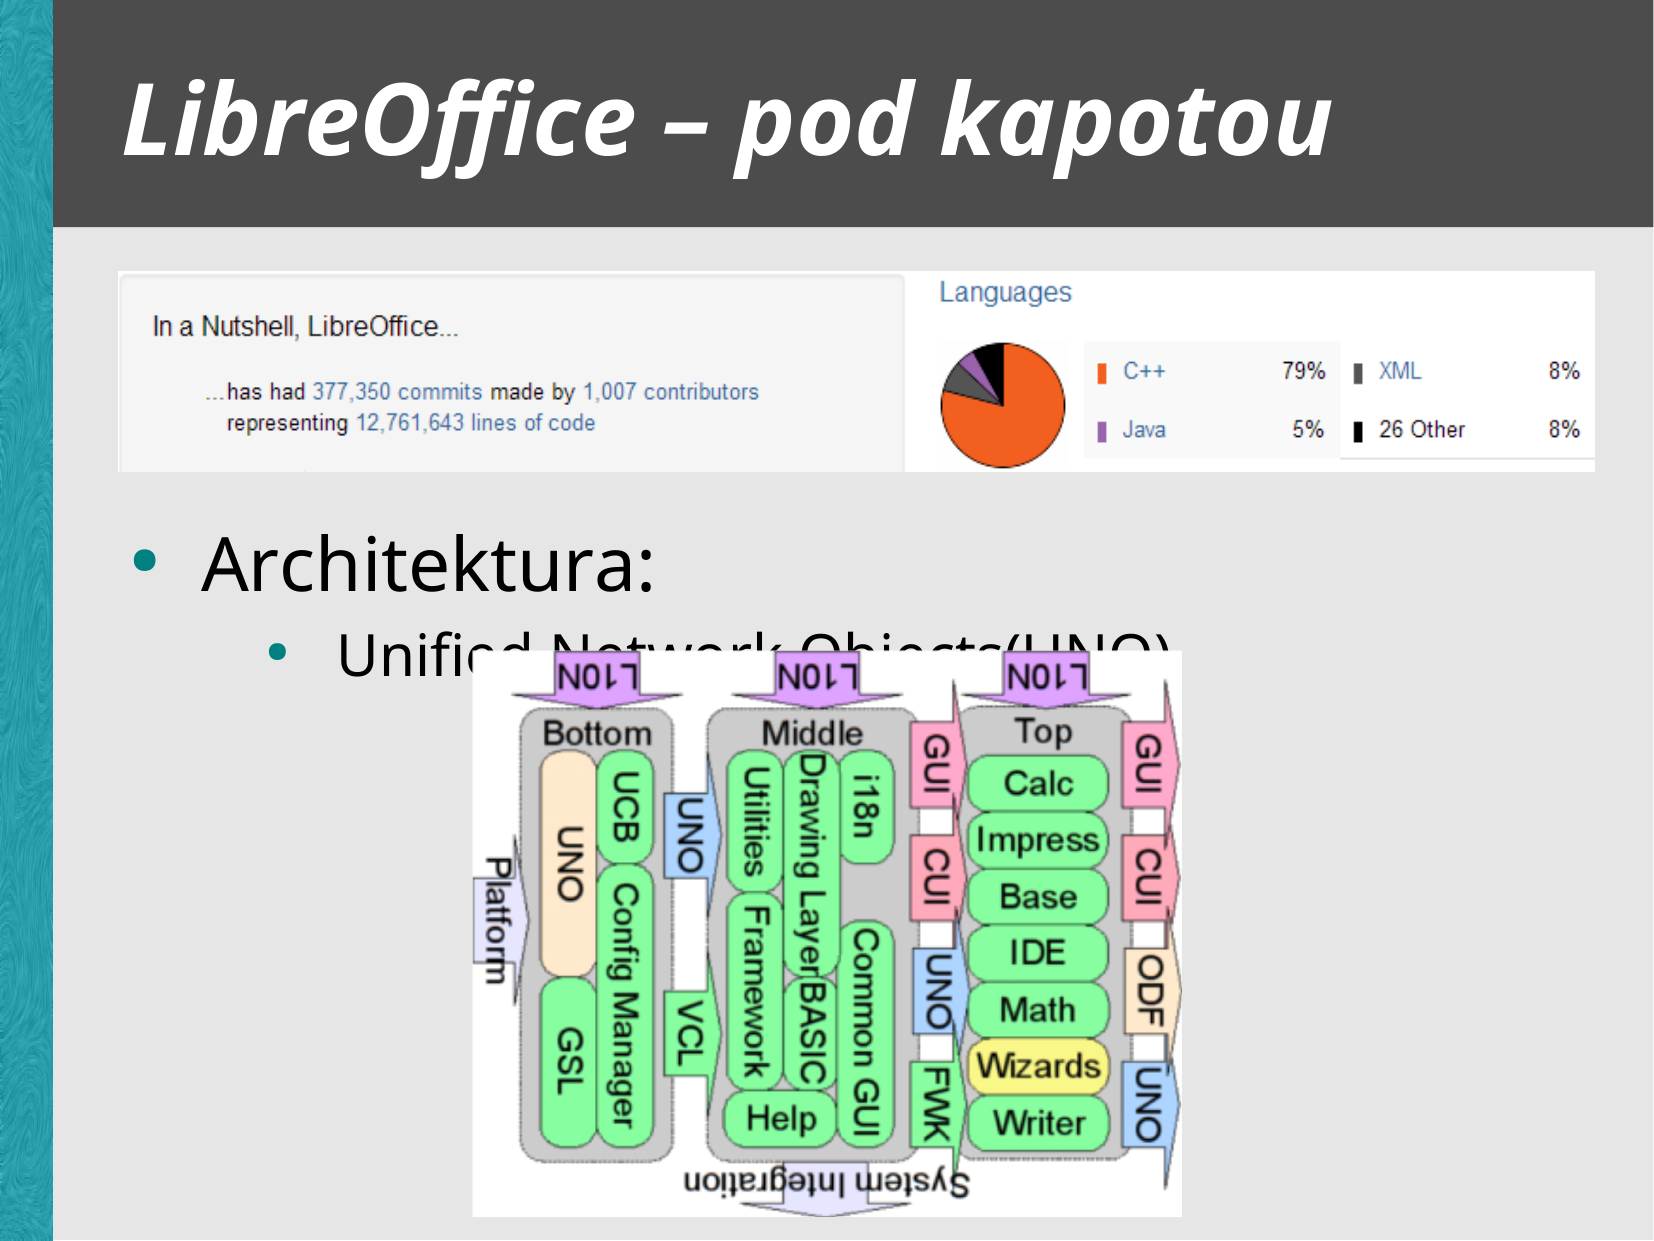

# LibreOffice – pod kapotou
Architektura:
Unified Network Objects(UNO)